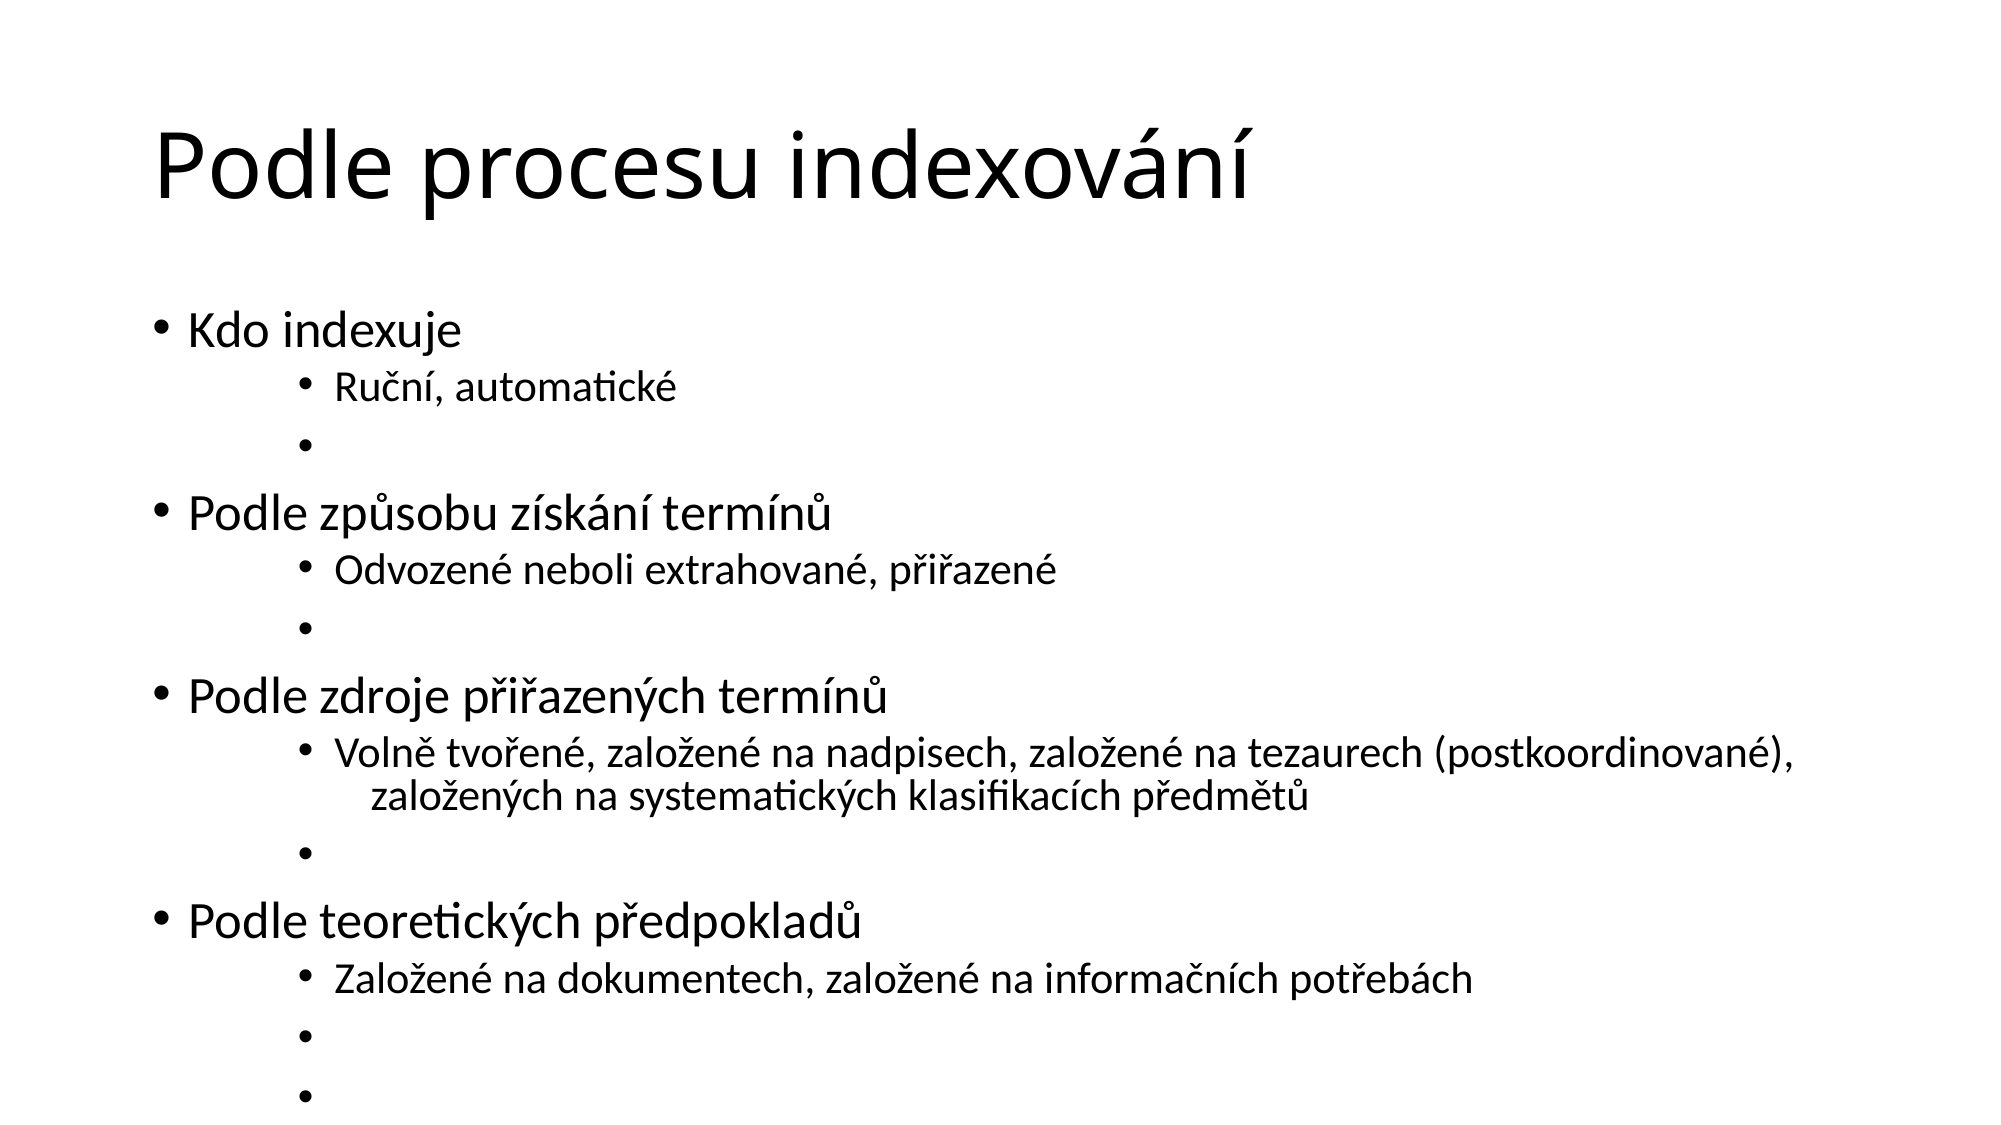

# Podle procesu indexování
Kdo indexuje
Ruční, automatické
Podle způsobu získání termínů
Odvozené neboli extrahované, přiřazené
Podle zdroje přiřazených termínů
Volně tvořené, založené na nadpisech, založené na tezaurech (postkoordinované), založených na systematických klasifikacích předmětů
Podle teoretických předpokladů
Založené na dokumentech, založené na informačních potřebách